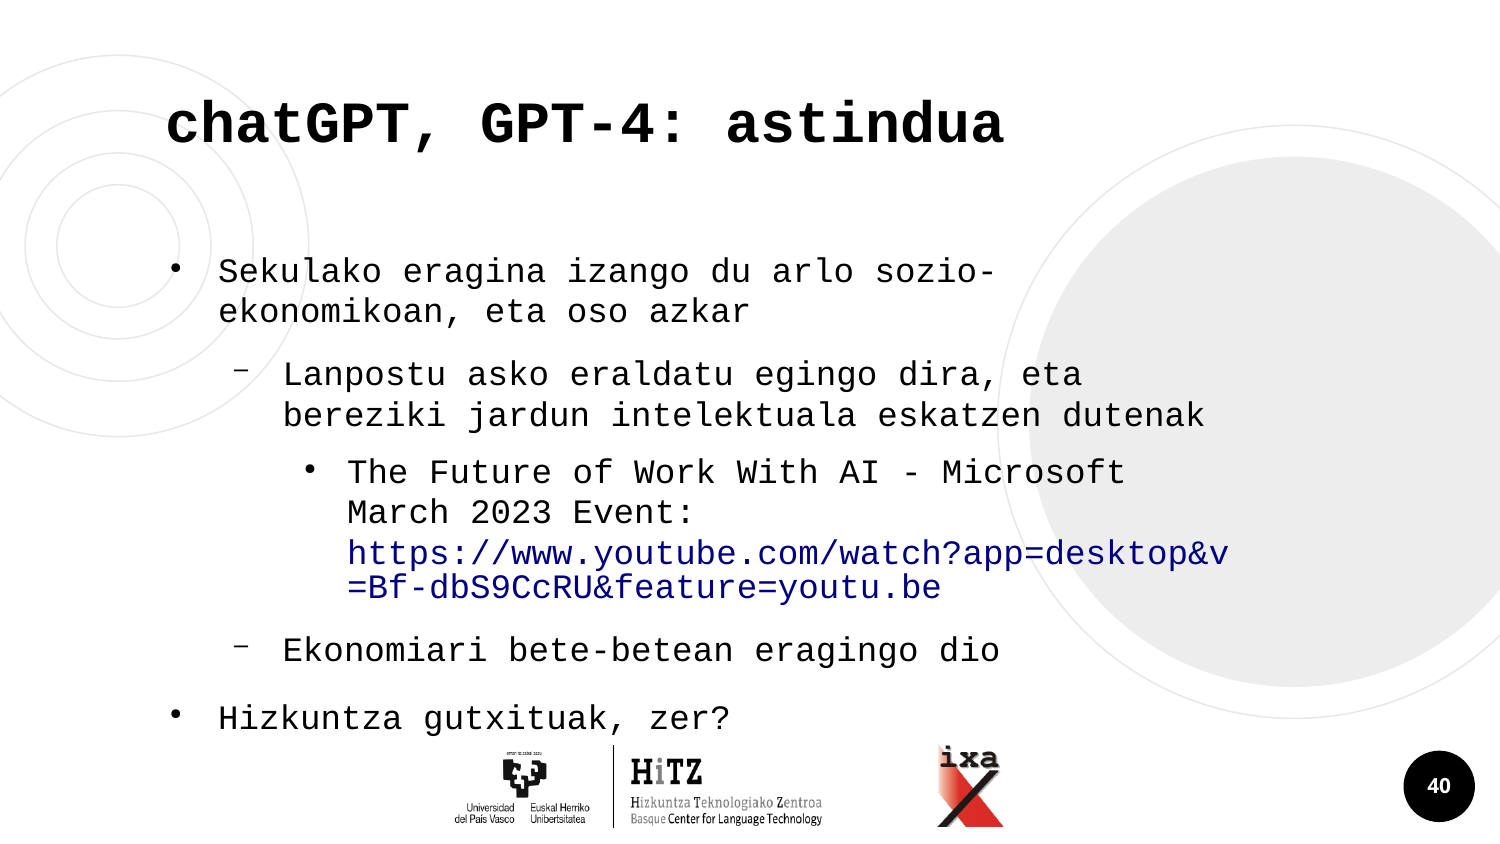

chatGPT, GPT-4: astindua
# Sekulako eragina izango du arlo sozio-ekonomikoan, eta oso azkar
Lanpostu asko eraldatu egingo dira, eta bereziki jardun intelektuala eskatzen dutenak
The Future of Work With AI - Microsoft March 2023 Event: https://www.youtube.com/watch?app=desktop&v=Bf-dbS9CcRU&feature=youtu.be
Ekonomiari bete-betean eragingo dio
Hizkuntza gutxituak, zer?